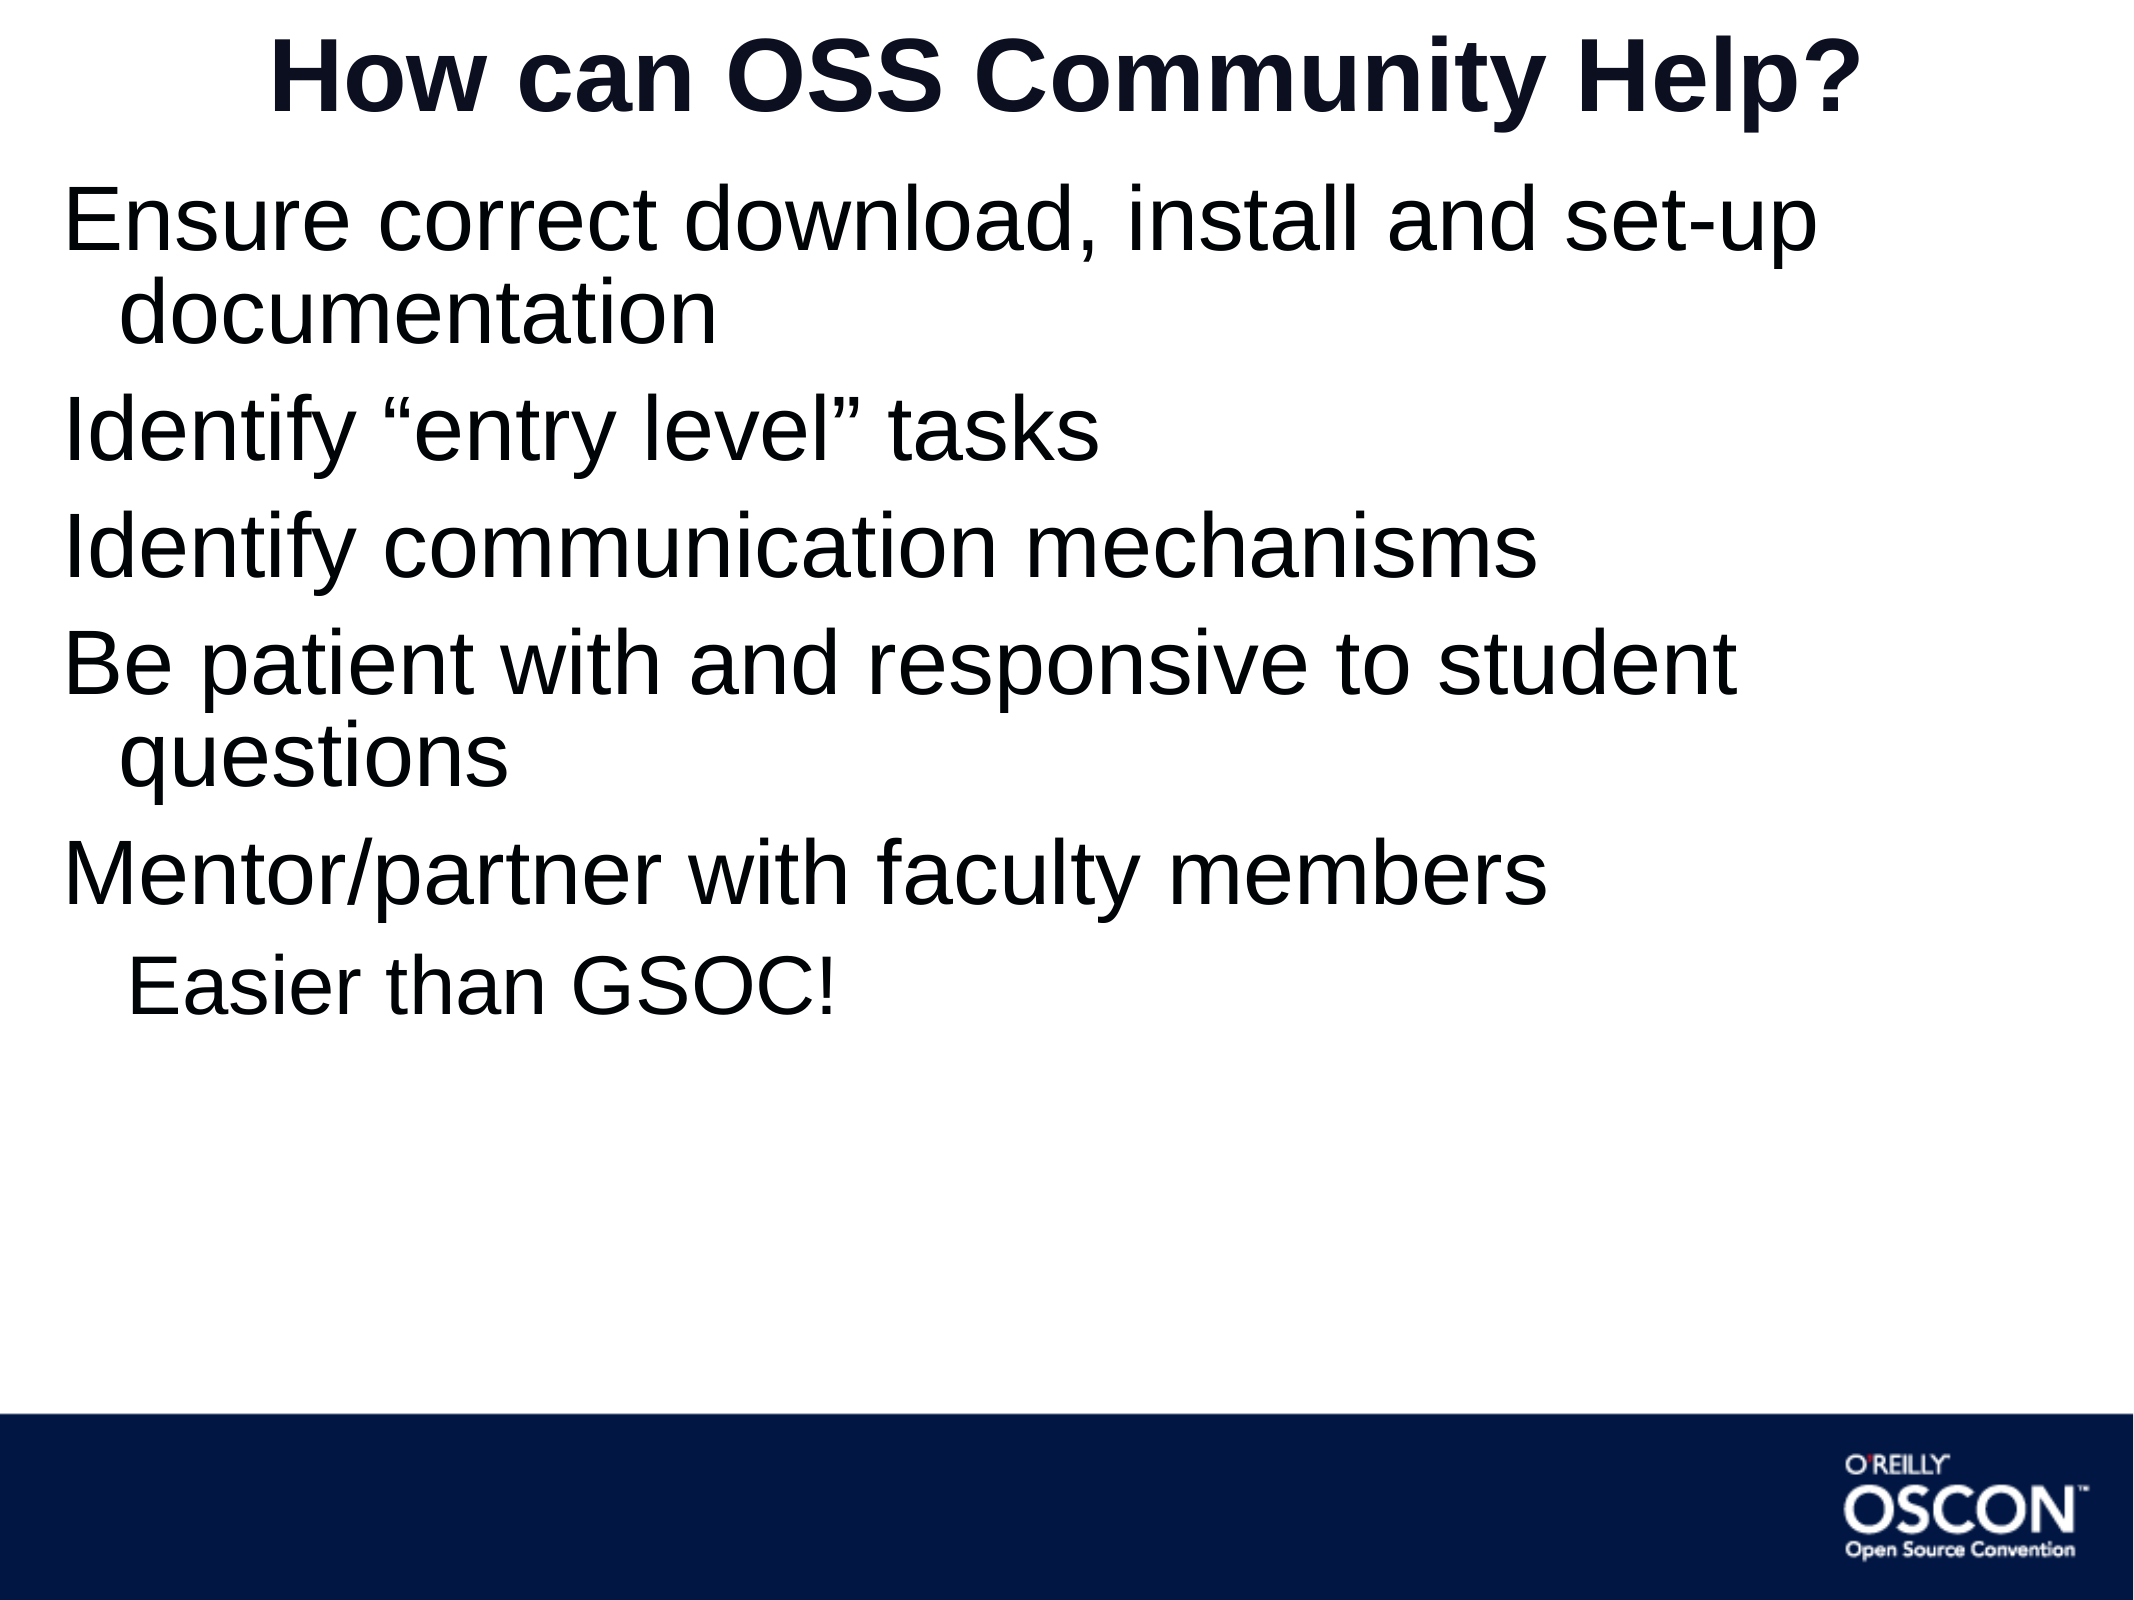

# How can OSS Community Help?
Ensure correct download, install and set-up documentation
Identify “entry level” tasks
Identify communication mechanisms
Be patient with and responsive to student questions
Mentor/partner with faculty members
Easier than GSOC!